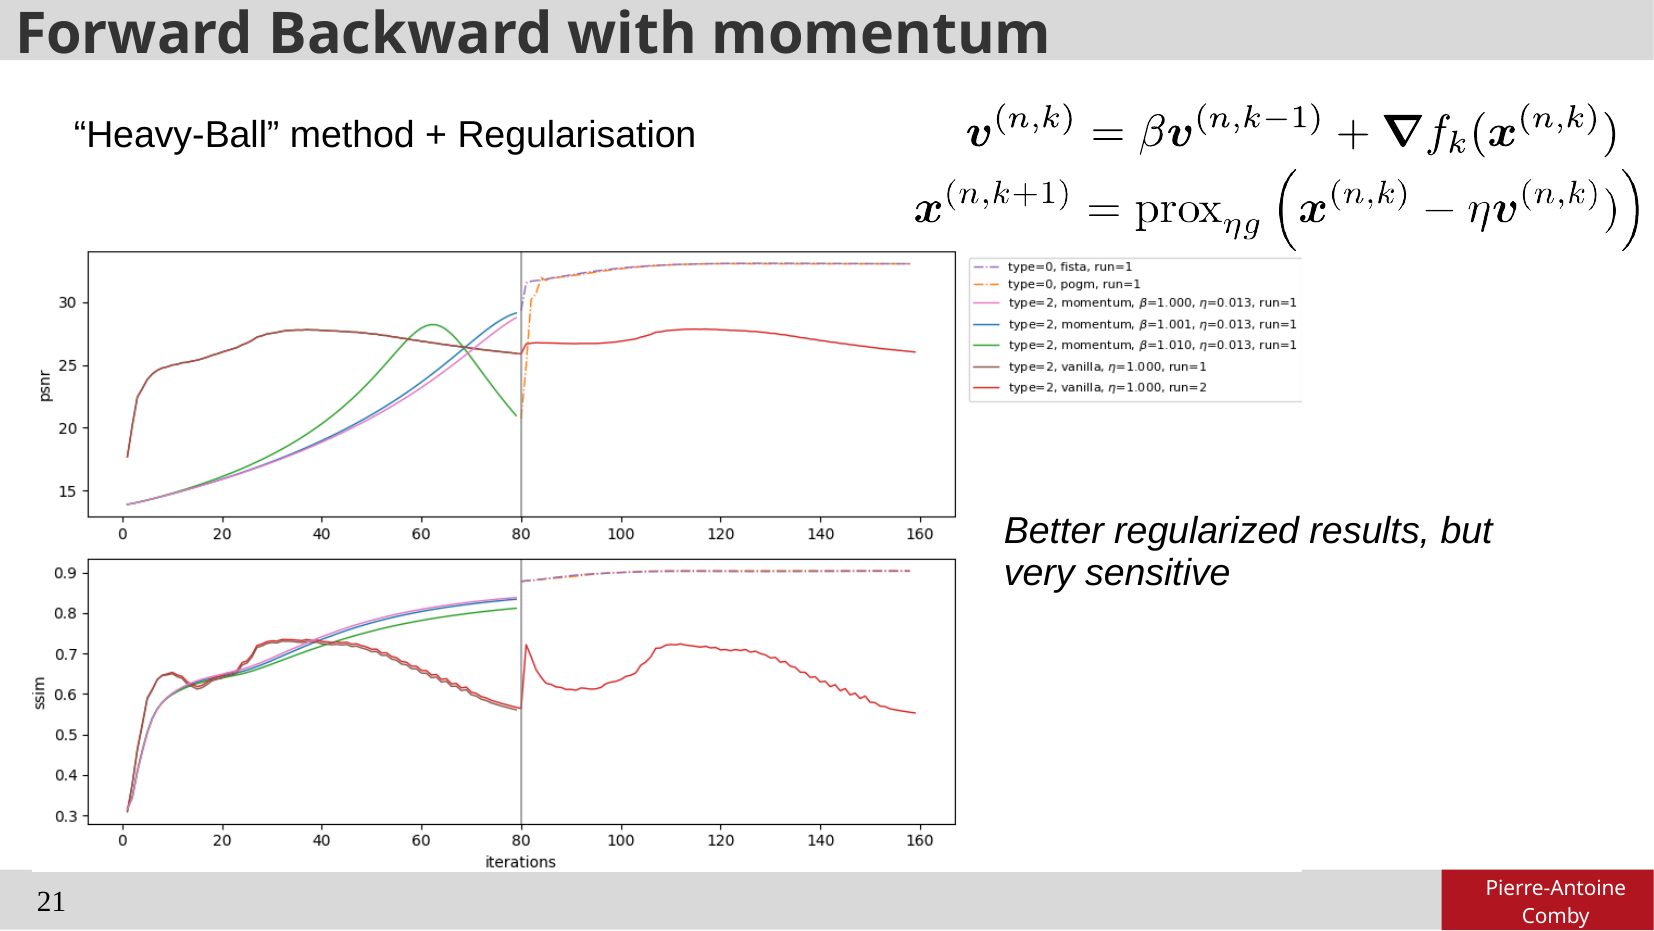

# Forward Backward with momentum
“Heavy-Ball” method + Regularisation
Better regularized results, but very sensitive
21